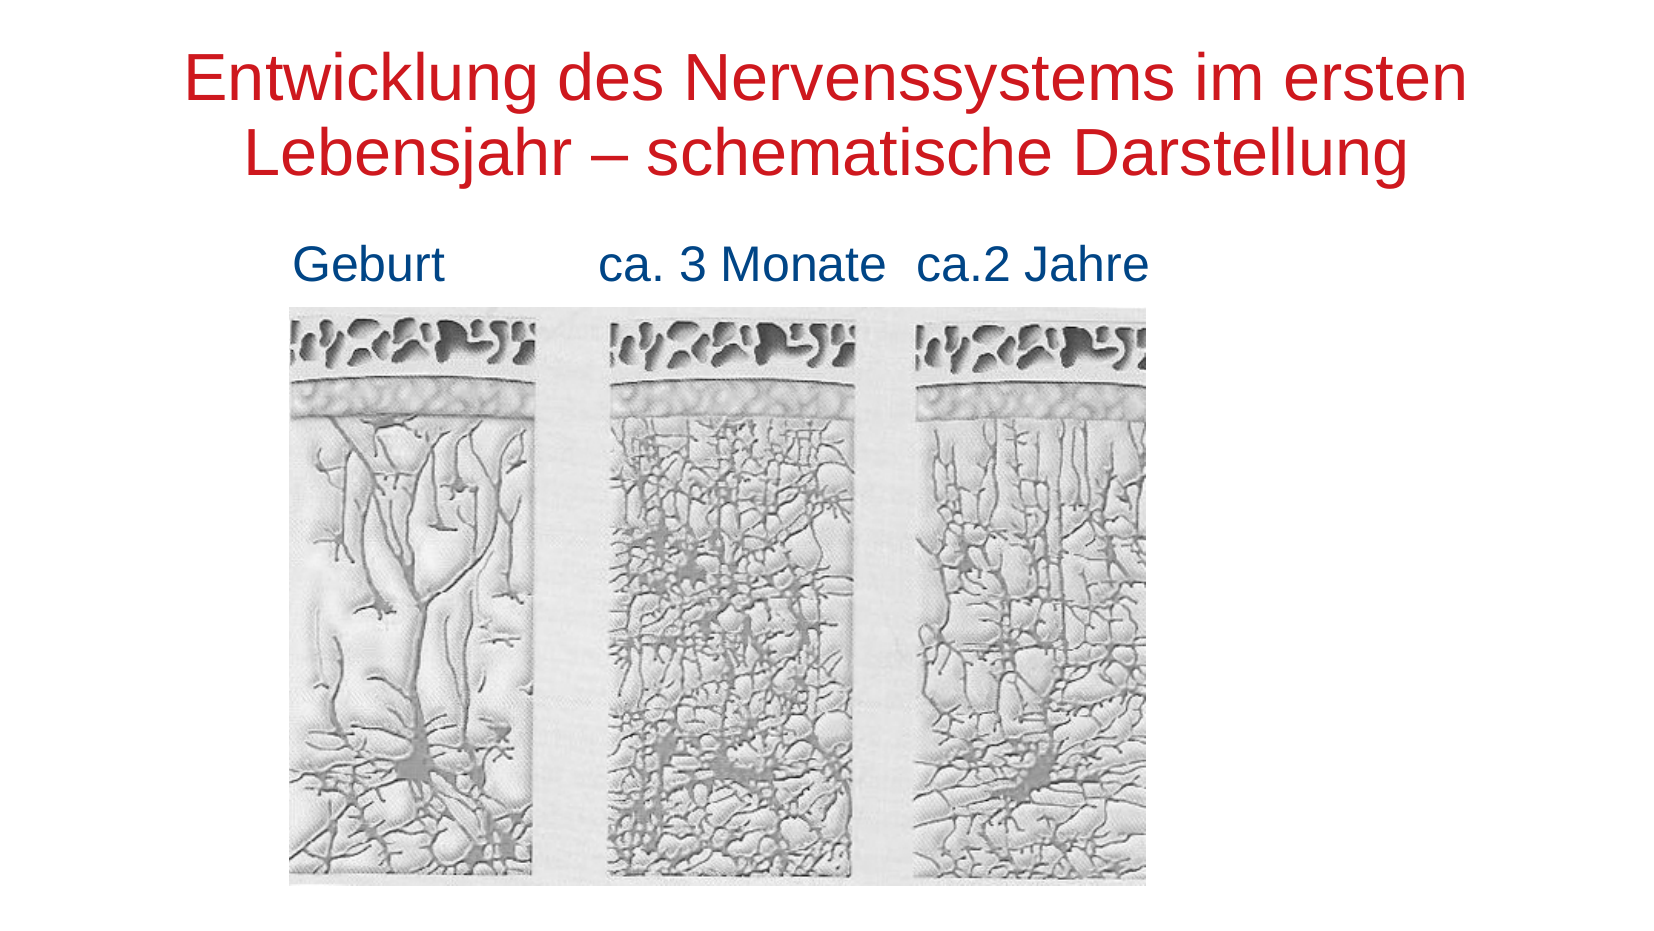

# Entwicklung des Nervenssystems im ersten Lebensjahr – schematische Darstellung
 Geburt ca. 3 Monate ca.2 Jahre